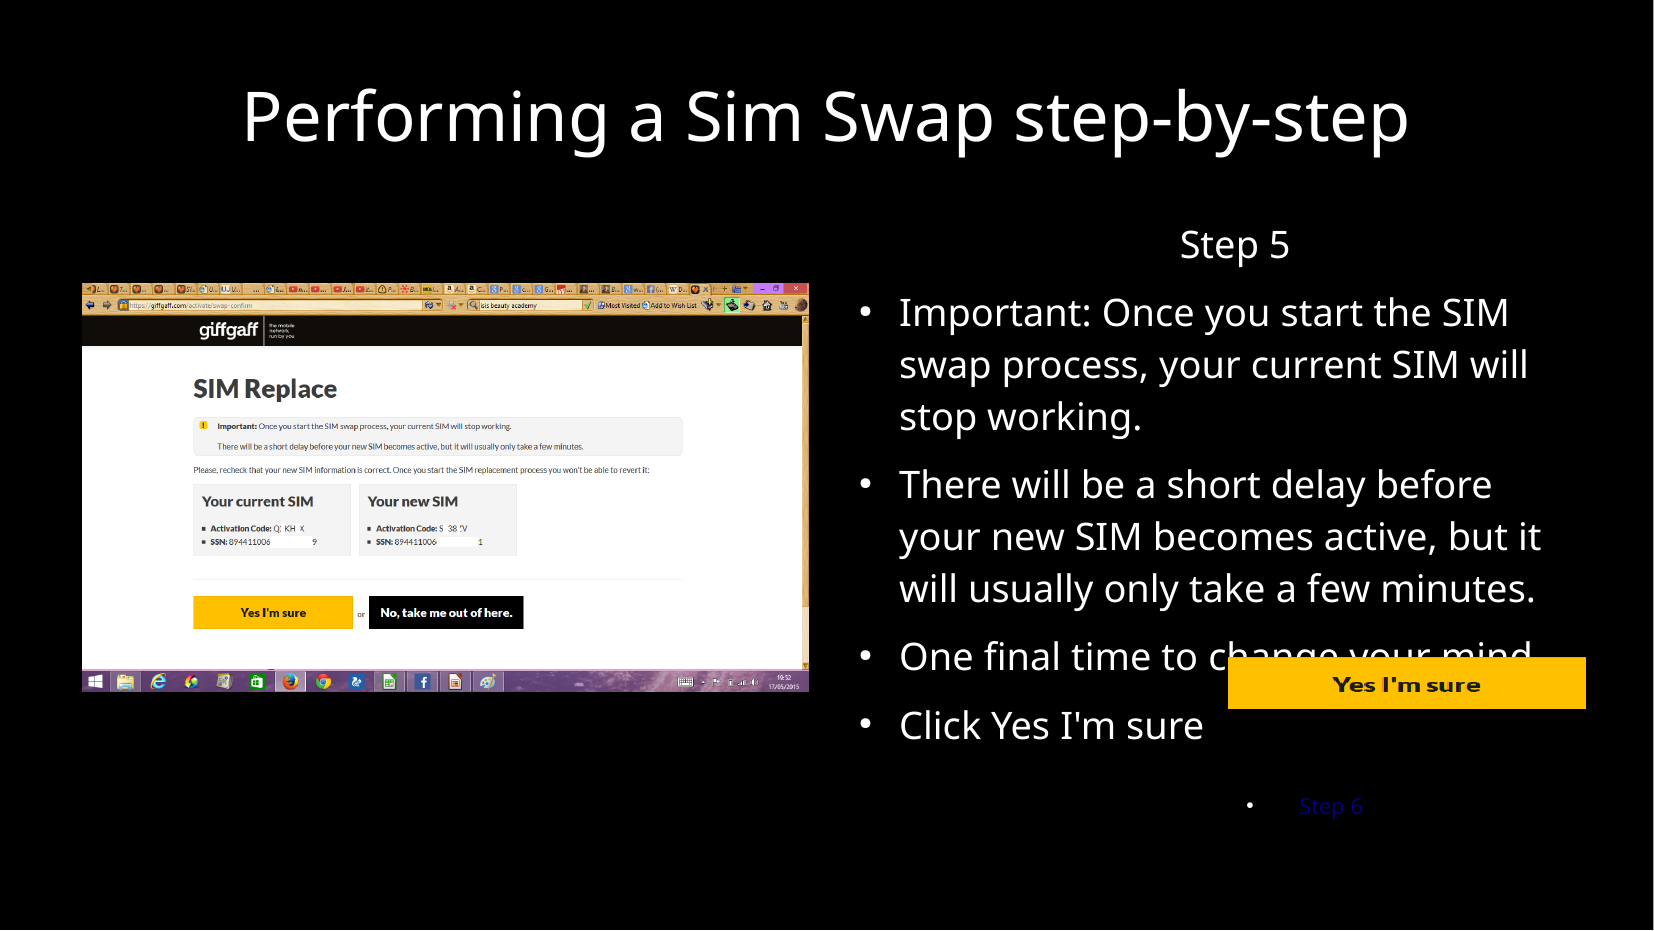

# Performing a Sim Swap step-by-step
Step 5
Important: Once you start the SIM swap process, your current SIM will stop working.
There will be a short delay before your new SIM becomes active, but it will usually only take a few minutes.
One final time to change your mind.
Click Yes I'm sure
Step 6